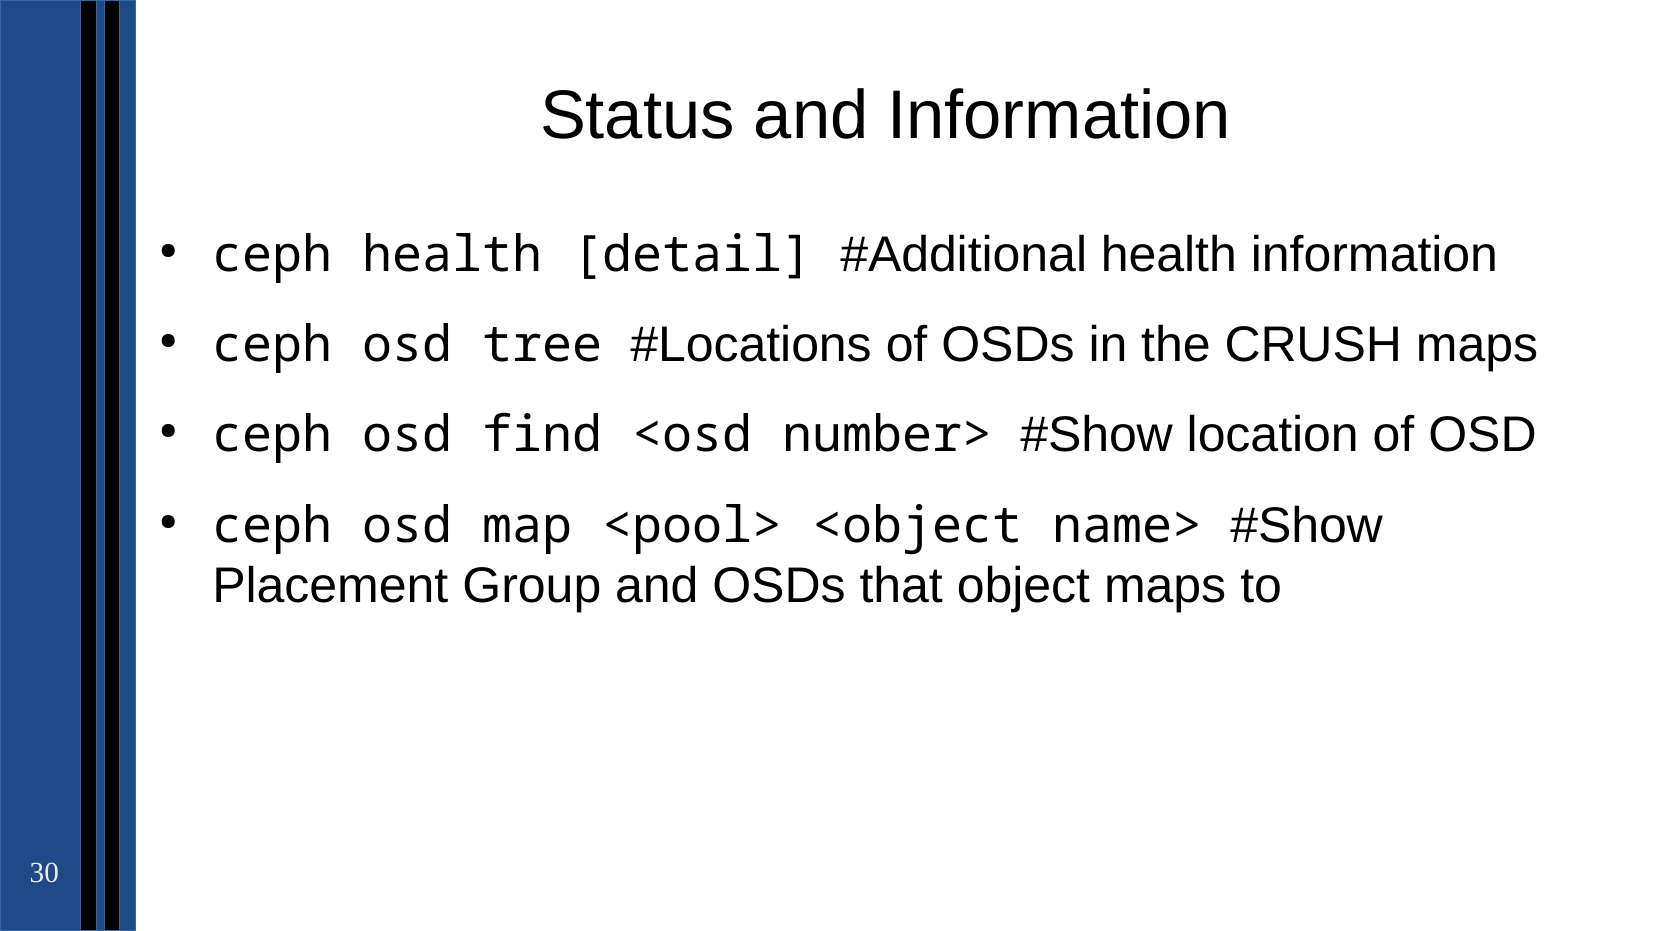

# Status and Information
ceph health [detail] #Additional health information
ceph osd tree #Locations of OSDs in the CRUSH maps
ceph osd find <osd number> #Show location of OSD
ceph osd map <pool> <object name> #Show Placement Group and OSDs that object maps to
30